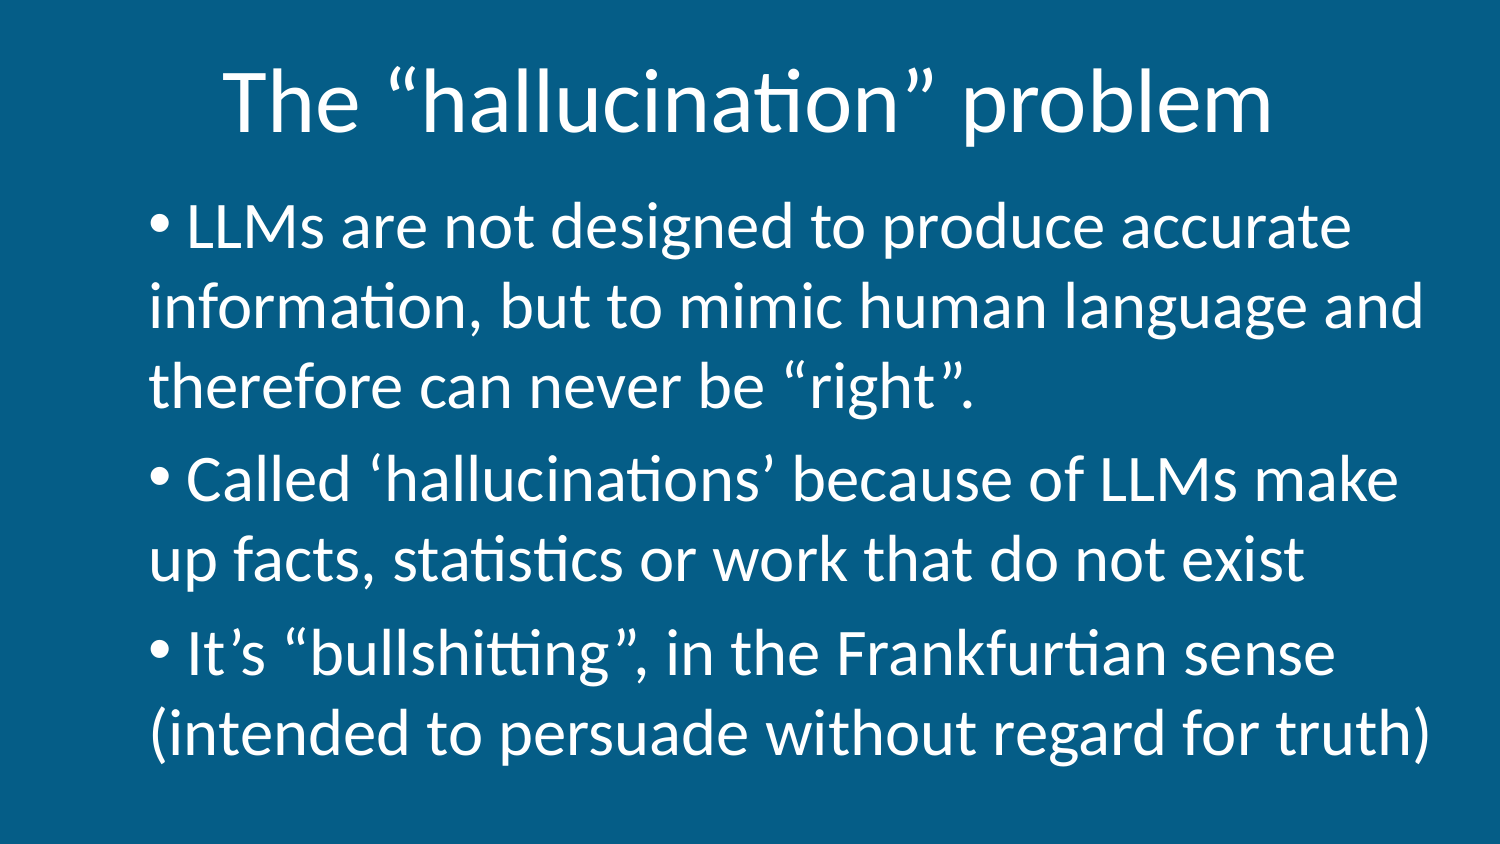

# The “hallucination” problem
 LLMs are not designed to produce accurate information, but to mimic human language and therefore can never be “right”.
 Called ‘hallucinations’ because of LLMs make up facts, statistics or work that do not exist
 It’s “bullshitting”, in the Frankfurtian sense (intended to persuade without regard for truth)